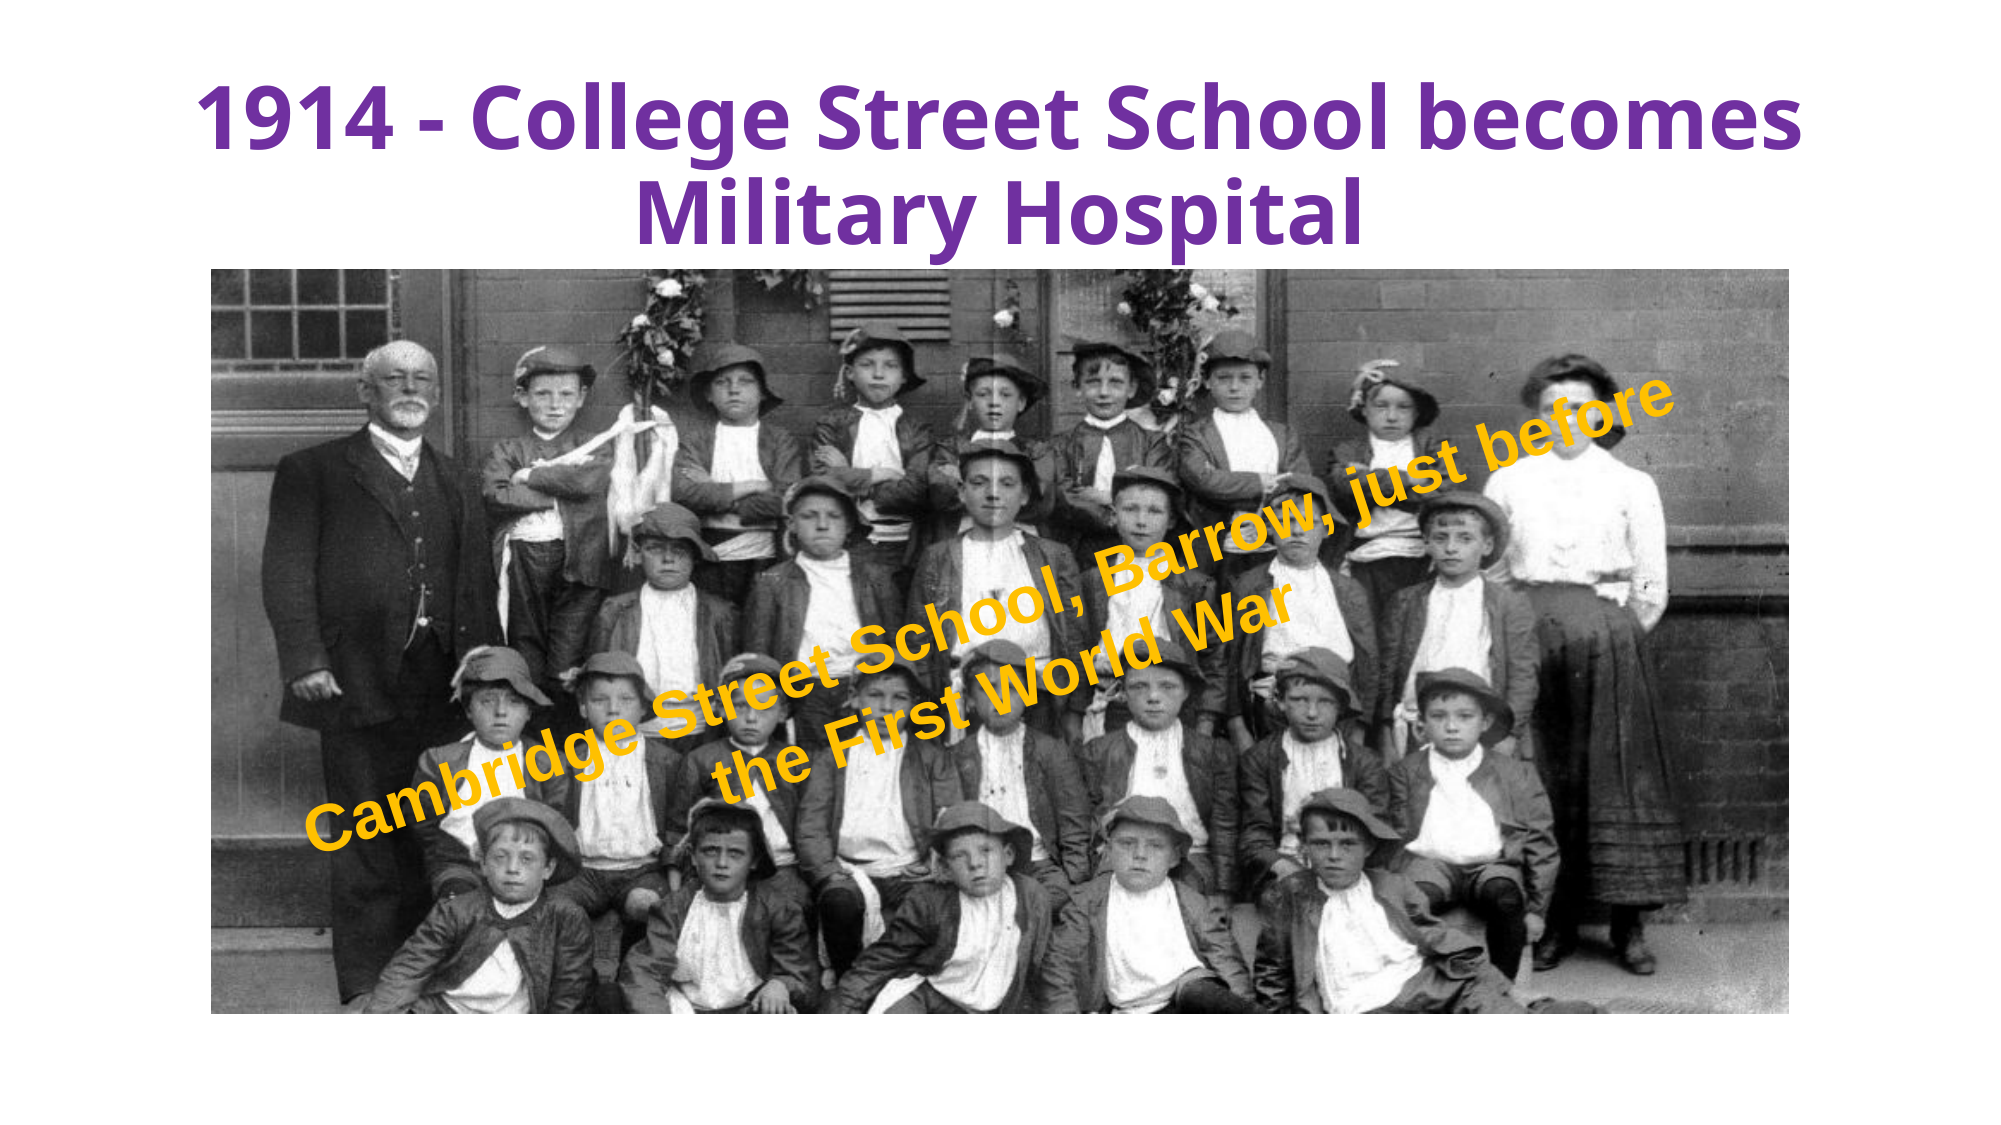

# 1914 - College Street School becomes Military Hospital
Cambridge Street School, Barrow, just before the First World War